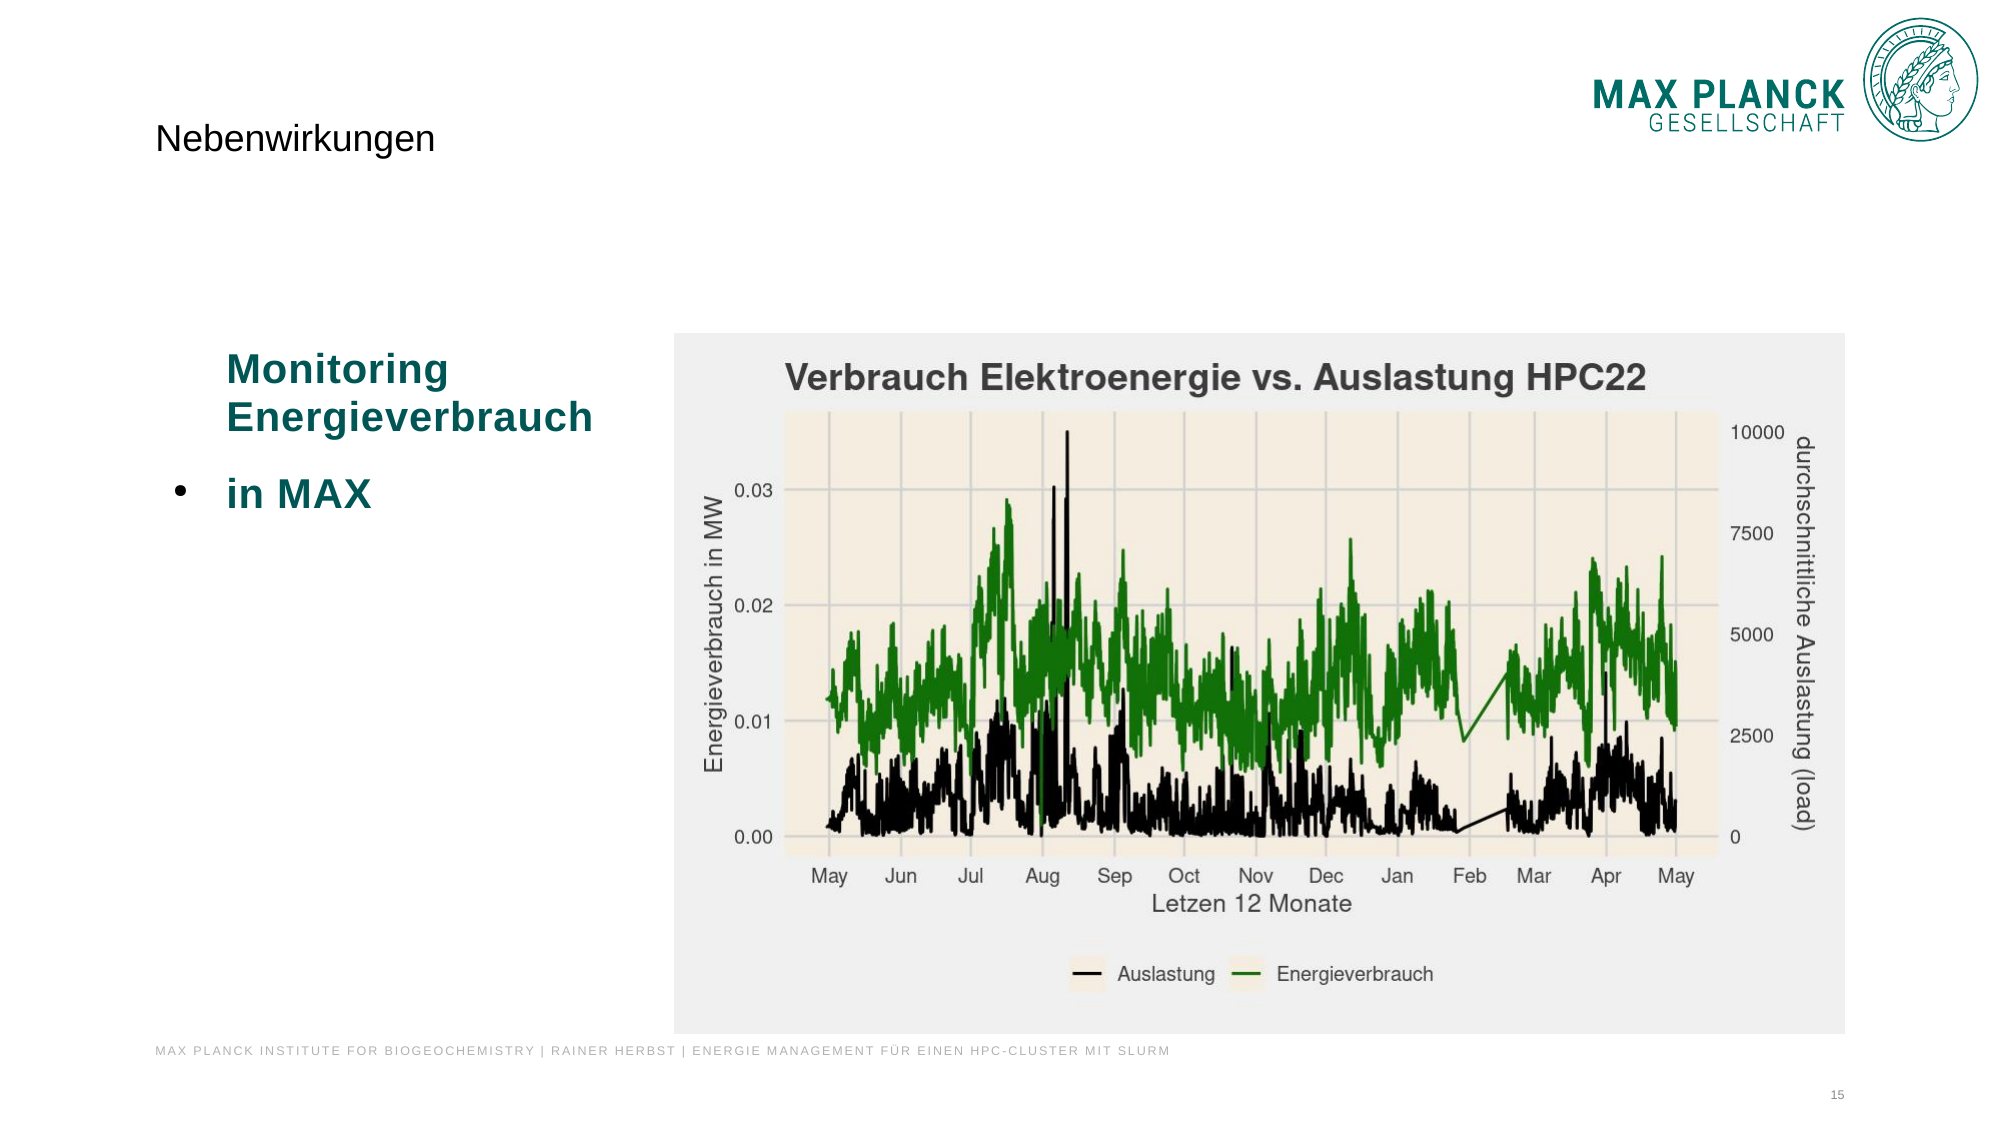

Nebenwirkungen
# Monitoring Energieverbrauch
in MAX
Max Planck Institute for Biogeochemistry | Rainer Herbst | Energie Management für einen HPC-Cluster mit Slurm